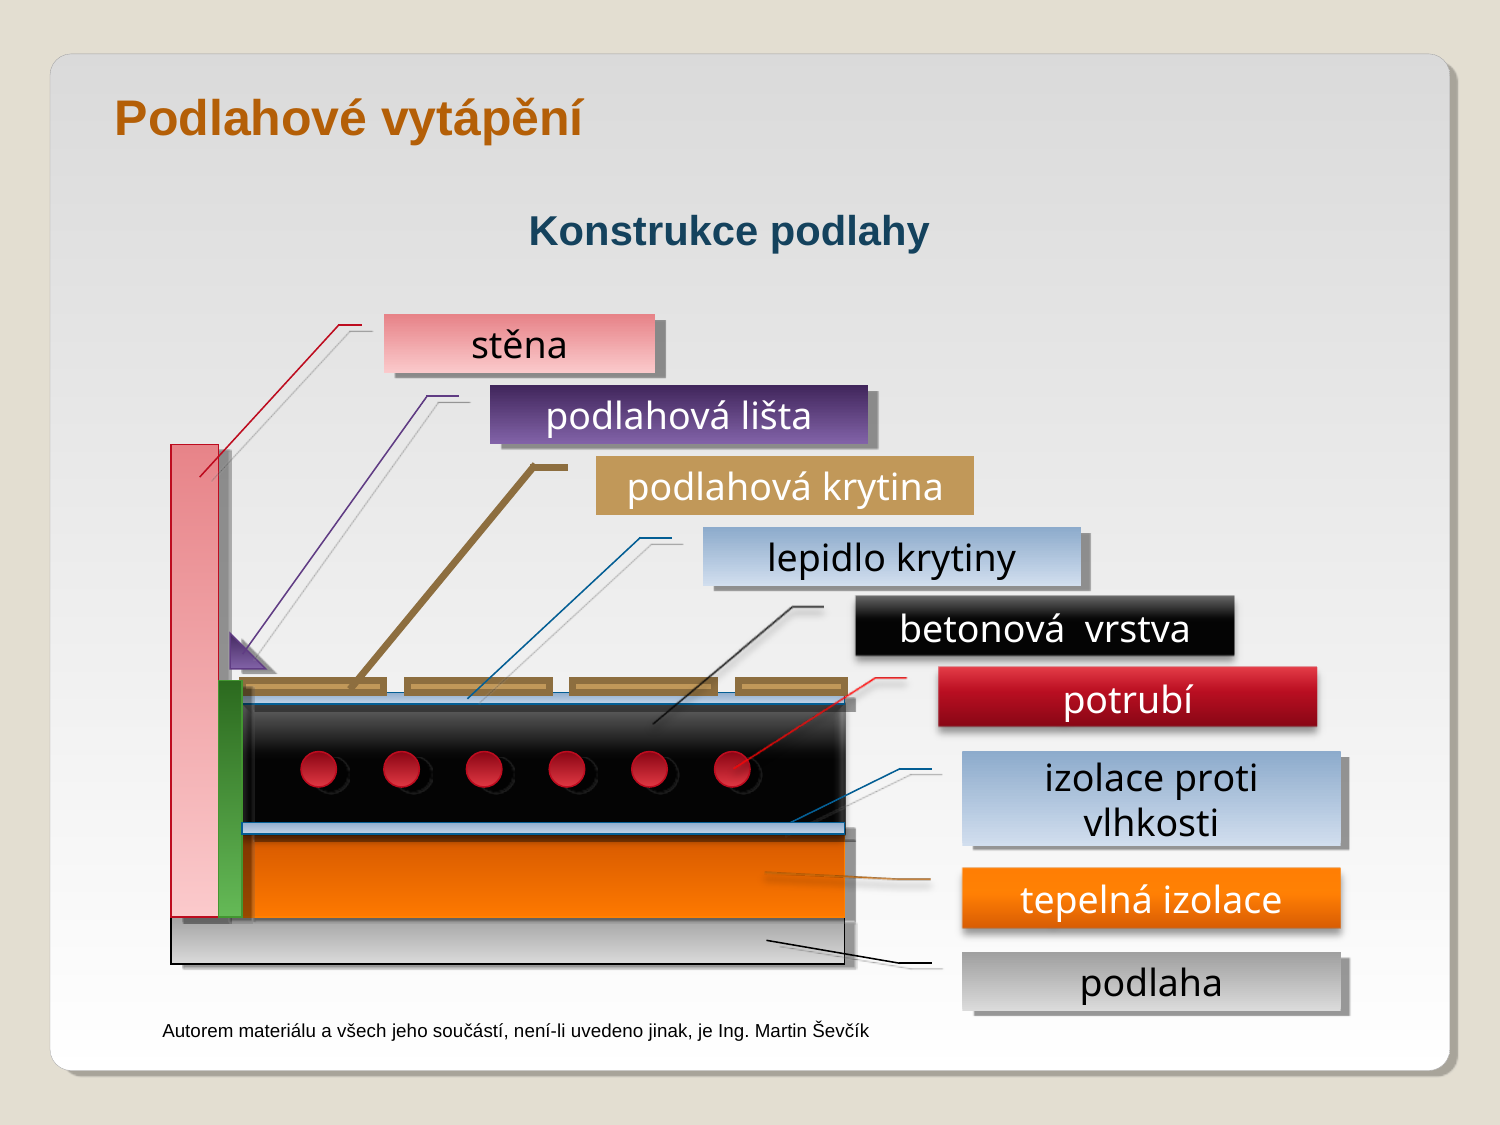

Podlahové vytápění
Konstrukce podlahy
stěna
podlahová lišta
podlahová krytina
lepidlo krytiny
betonová vrstva
potrubí
izolace proti vlhkosti
tepelná izolace
podlaha
Autorem materiálu a všech jeho součástí, není-li uvedeno jinak, je Ing. Martin Ševčík